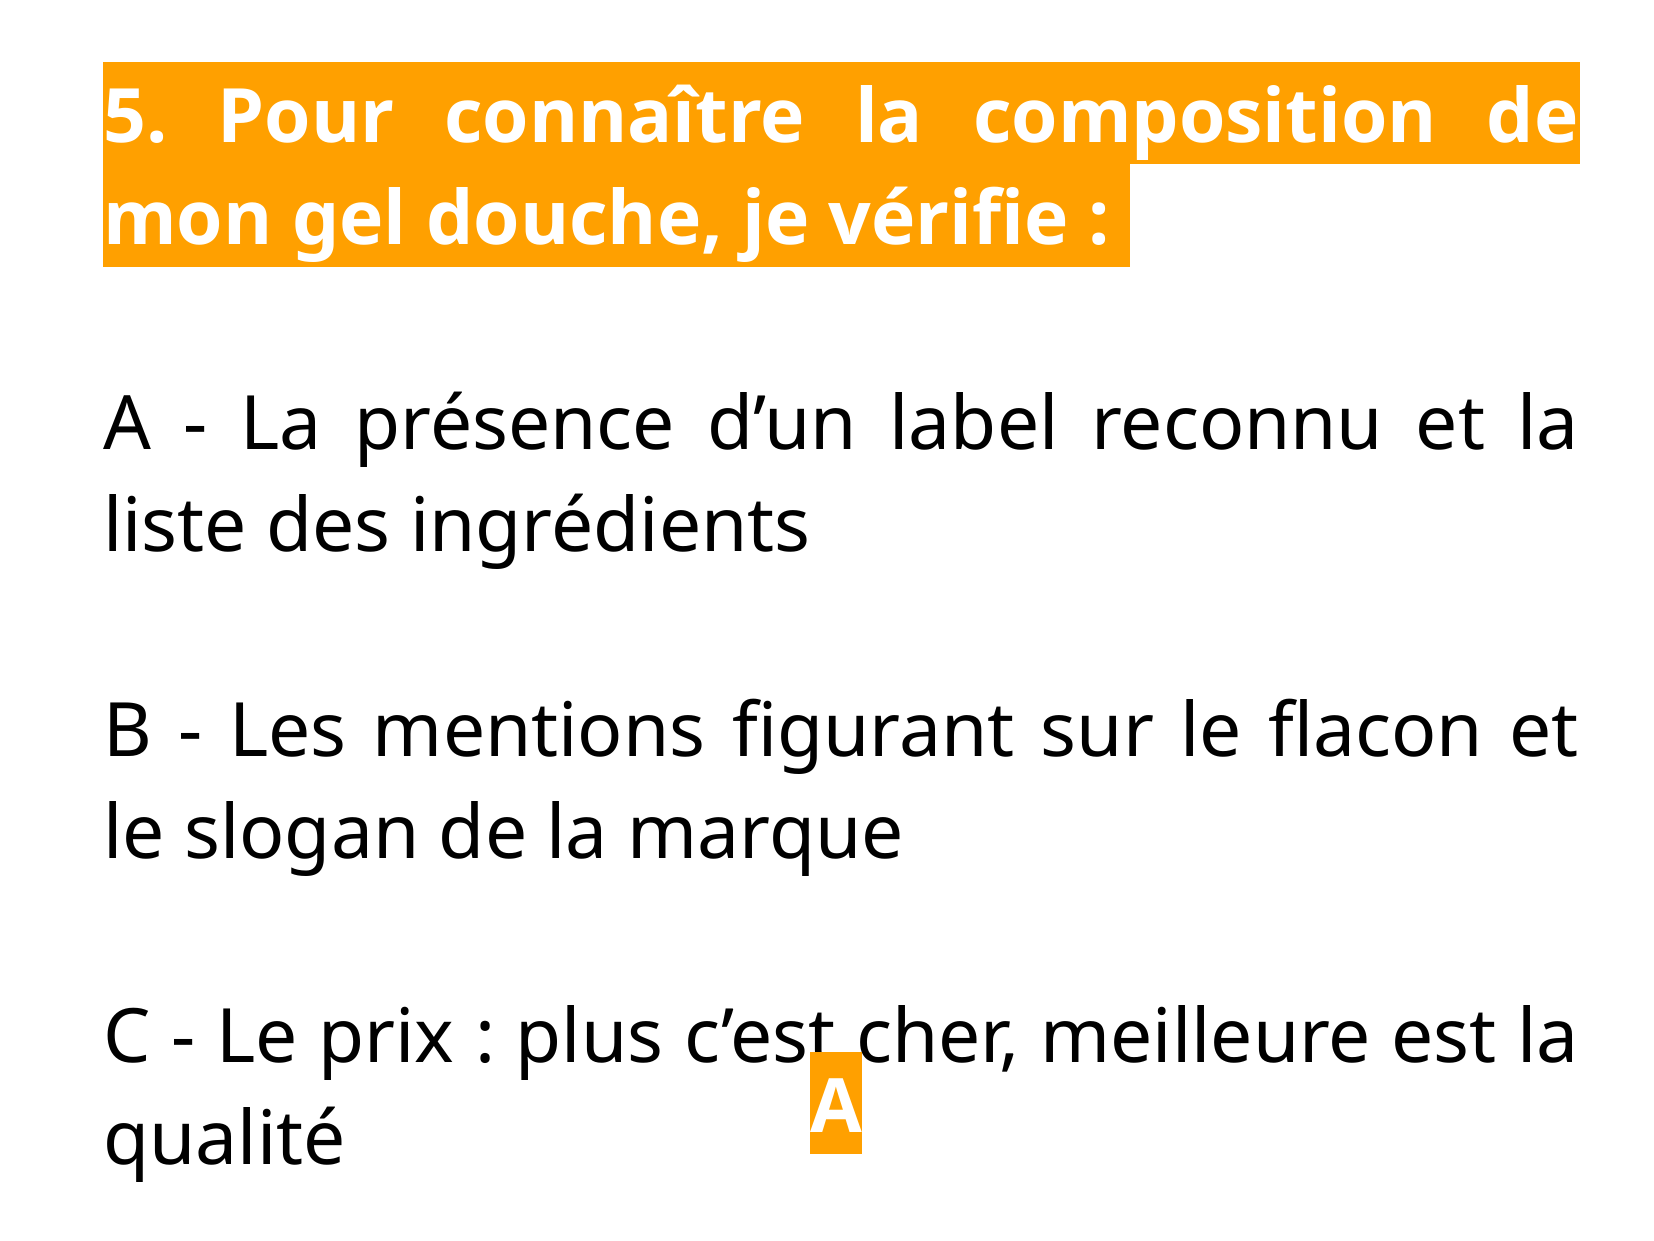

5. Pour connaître la composition de mon gel douche, je vérifie :
A - La présence d’un label reconnu et la liste des ingrédients
B - Les mentions figurant sur le flacon et le slogan de la marque
C - Le prix : plus c’est cher, meilleure est la qualité
A